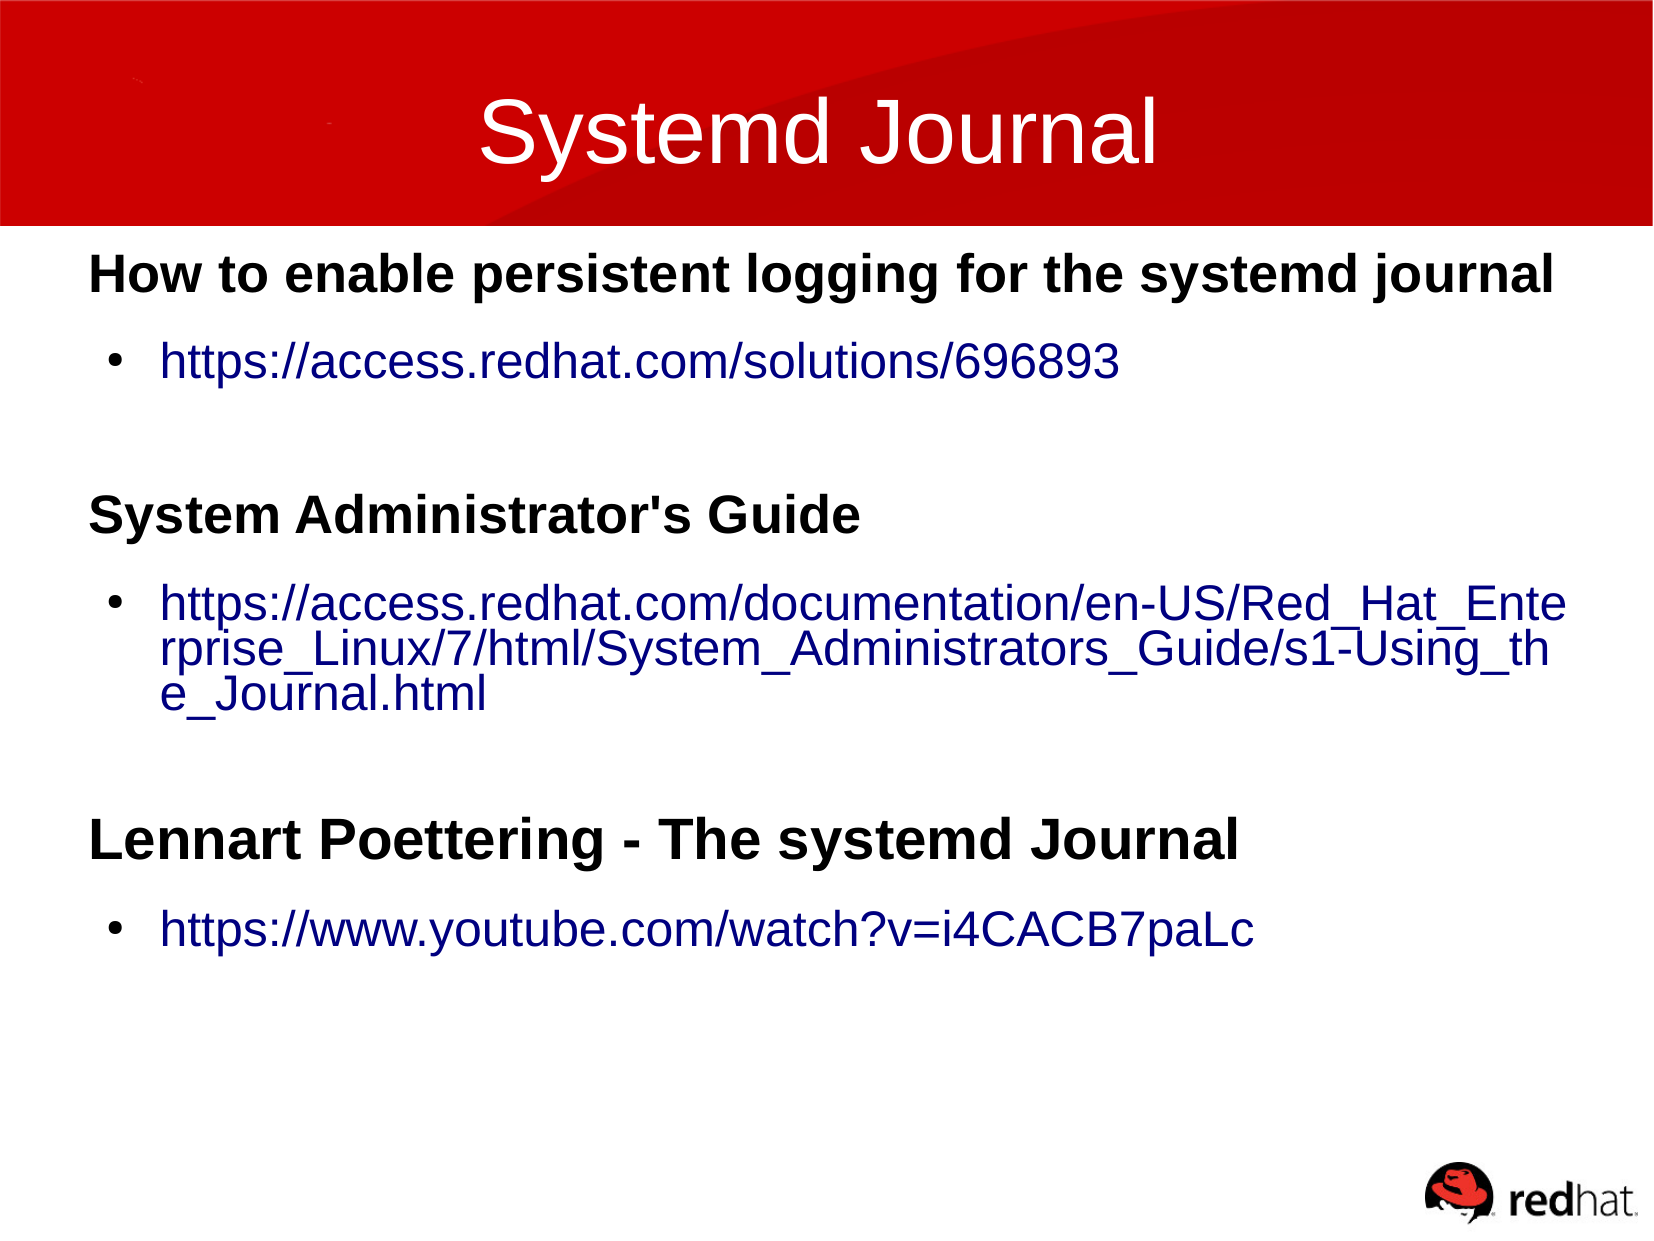

# Systemd Journal
How to enable persistent logging for the systemd journal
https://access.redhat.com/solutions/696893
System Administrator's Guide
https://access.redhat.com/documentation/en-US/Red_Hat_Enterprise_Linux/7/html/System_Administrators_Guide/s1-Using_the_Journal.html
Lennart Poettering - The systemd Journal
https://www.youtube.com/watch?v=i4CACB7paLc